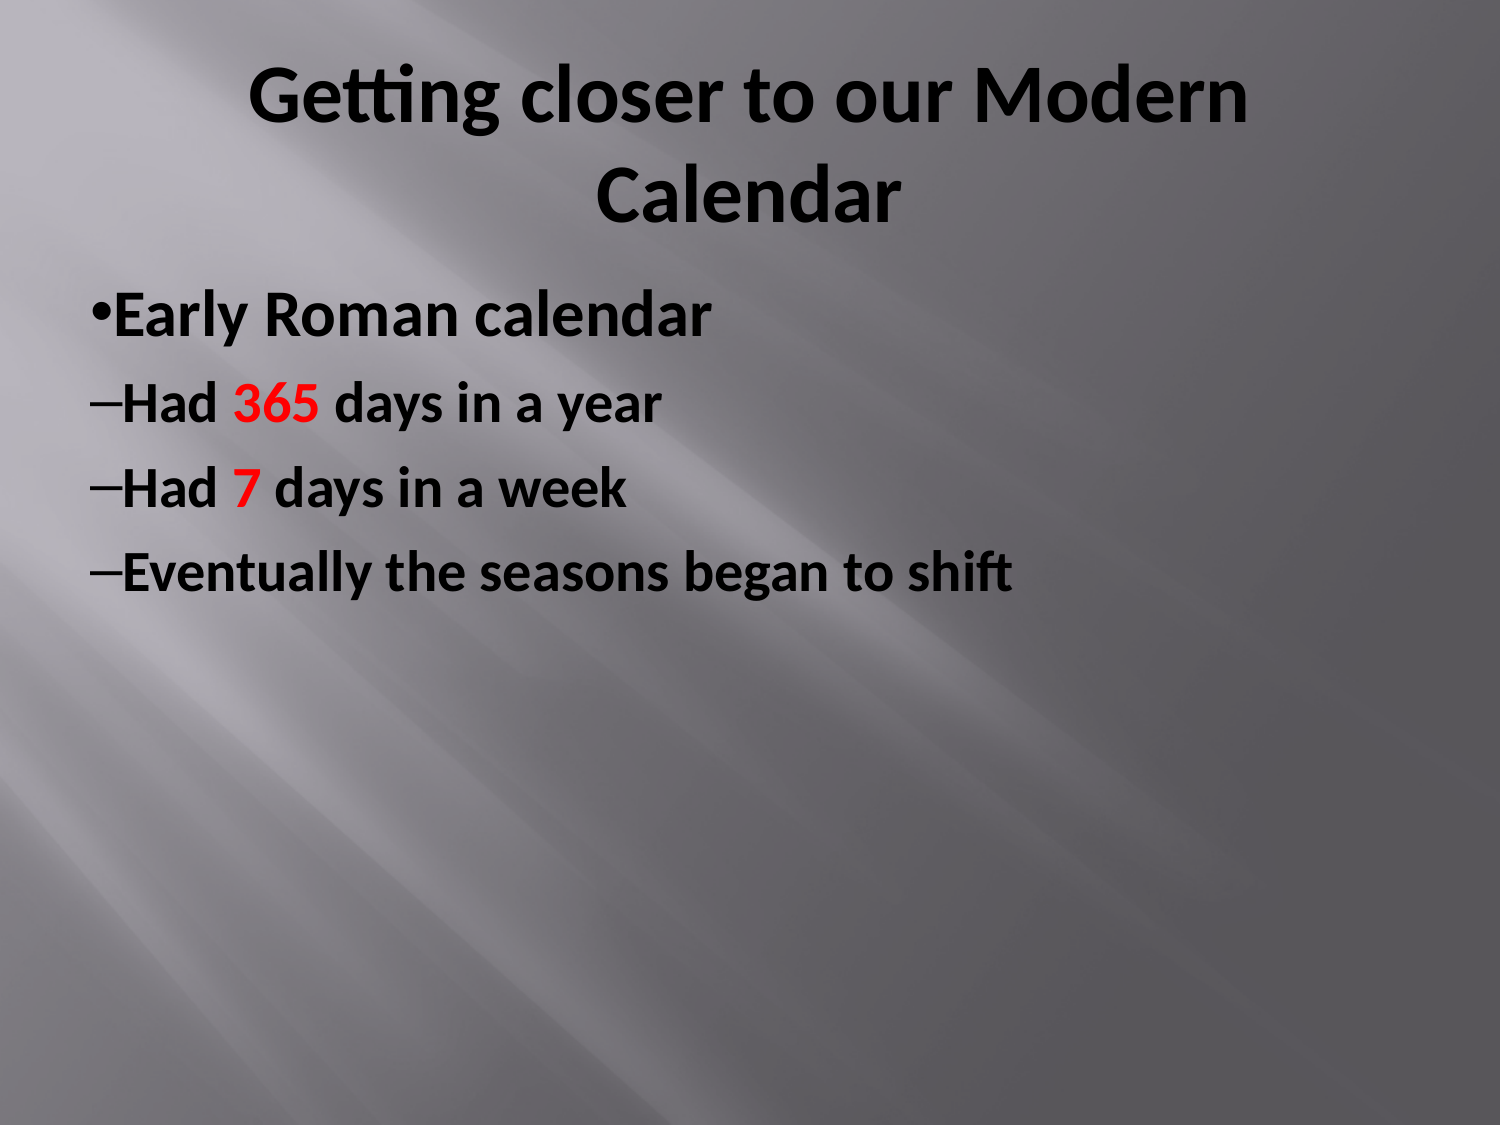

Getting closer to our Modern Calendar
Early Roman calendar
Had 365 days in a year
Had 7 days in a week
Eventually the seasons began to shift